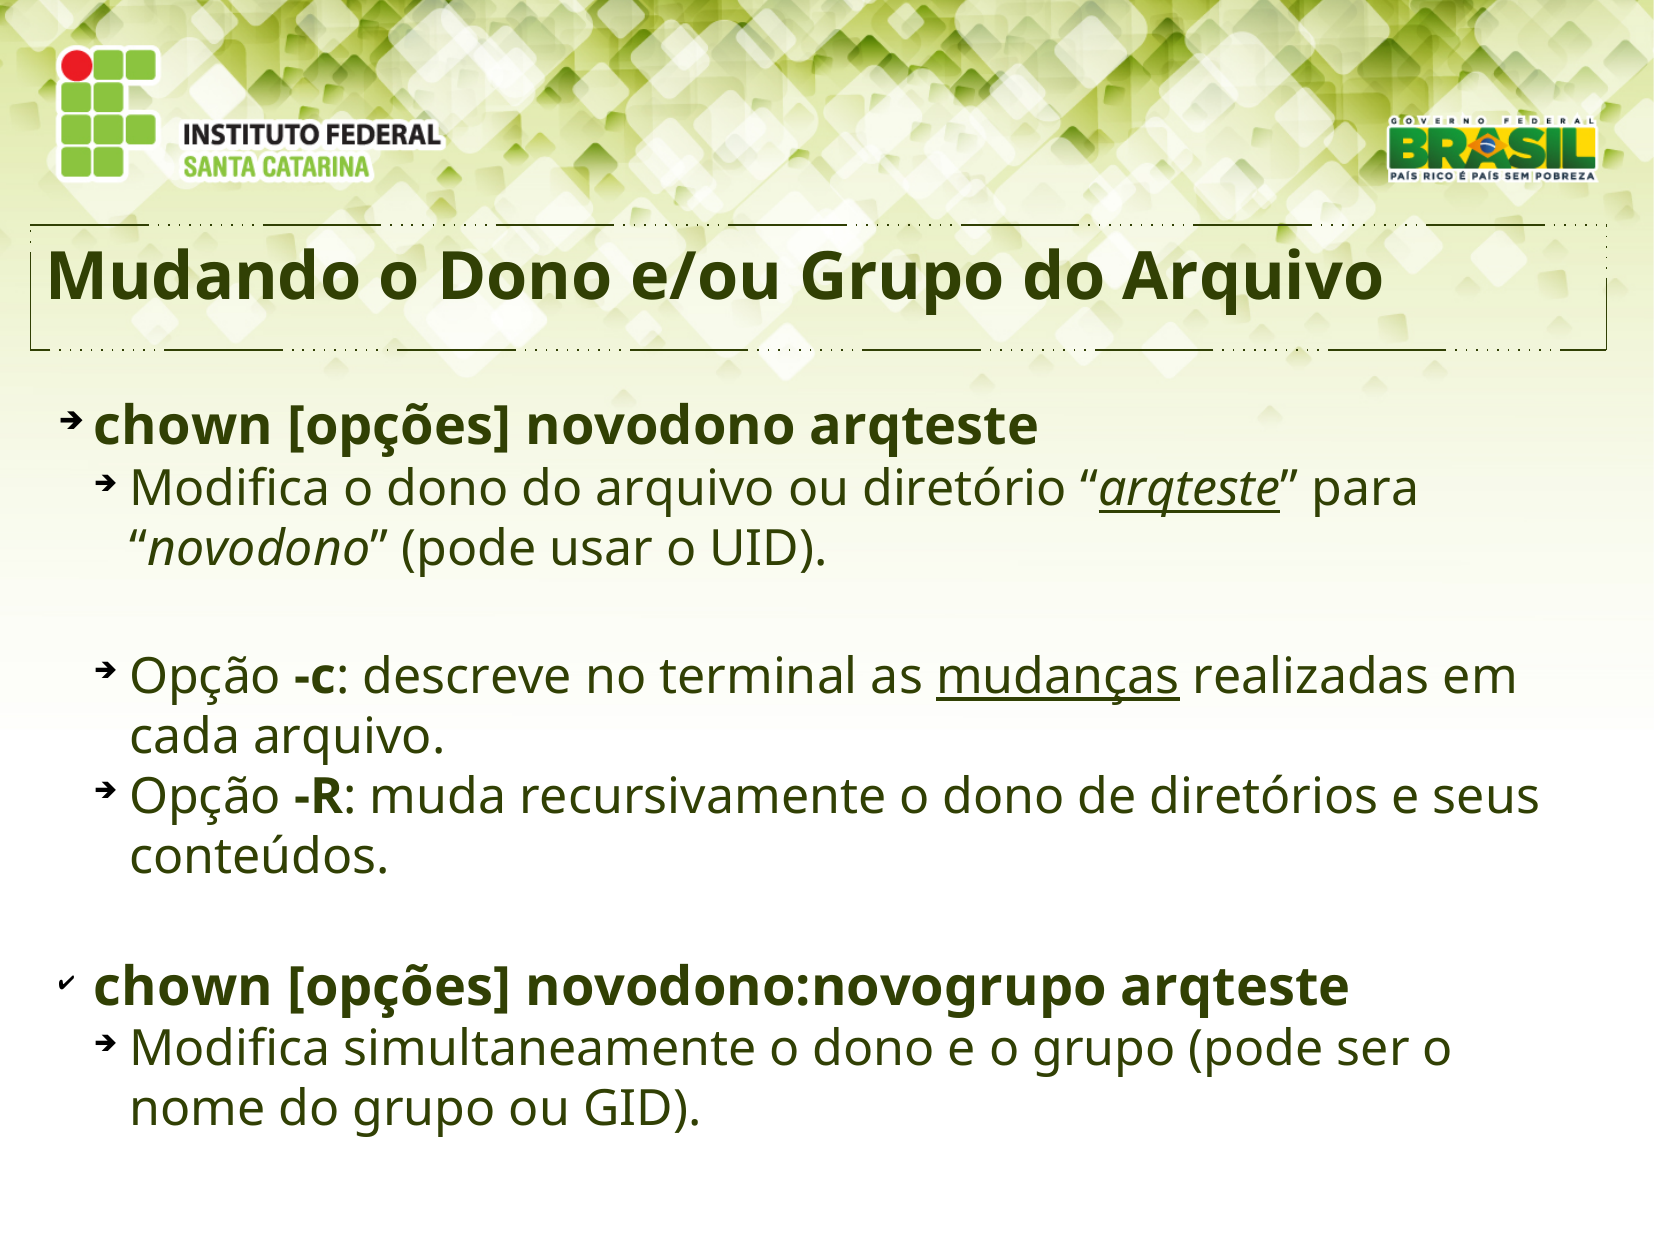

Mudando o Dono e/ou Grupo do Arquivo
chown [opções] novodono arqteste
Modifica o dono do arquivo ou diretório “arqteste” para “novodono” (pode usar o UID).
Opção -c: descreve no terminal as mudanças realizadas em cada arquivo.
Opção -R: muda recursivamente o dono de diretórios e seus conteúdos.
chown [opções] novodono:novogrupo arqteste
Modifica simultaneamente o dono e o grupo (pode ser o nome do grupo ou GID).